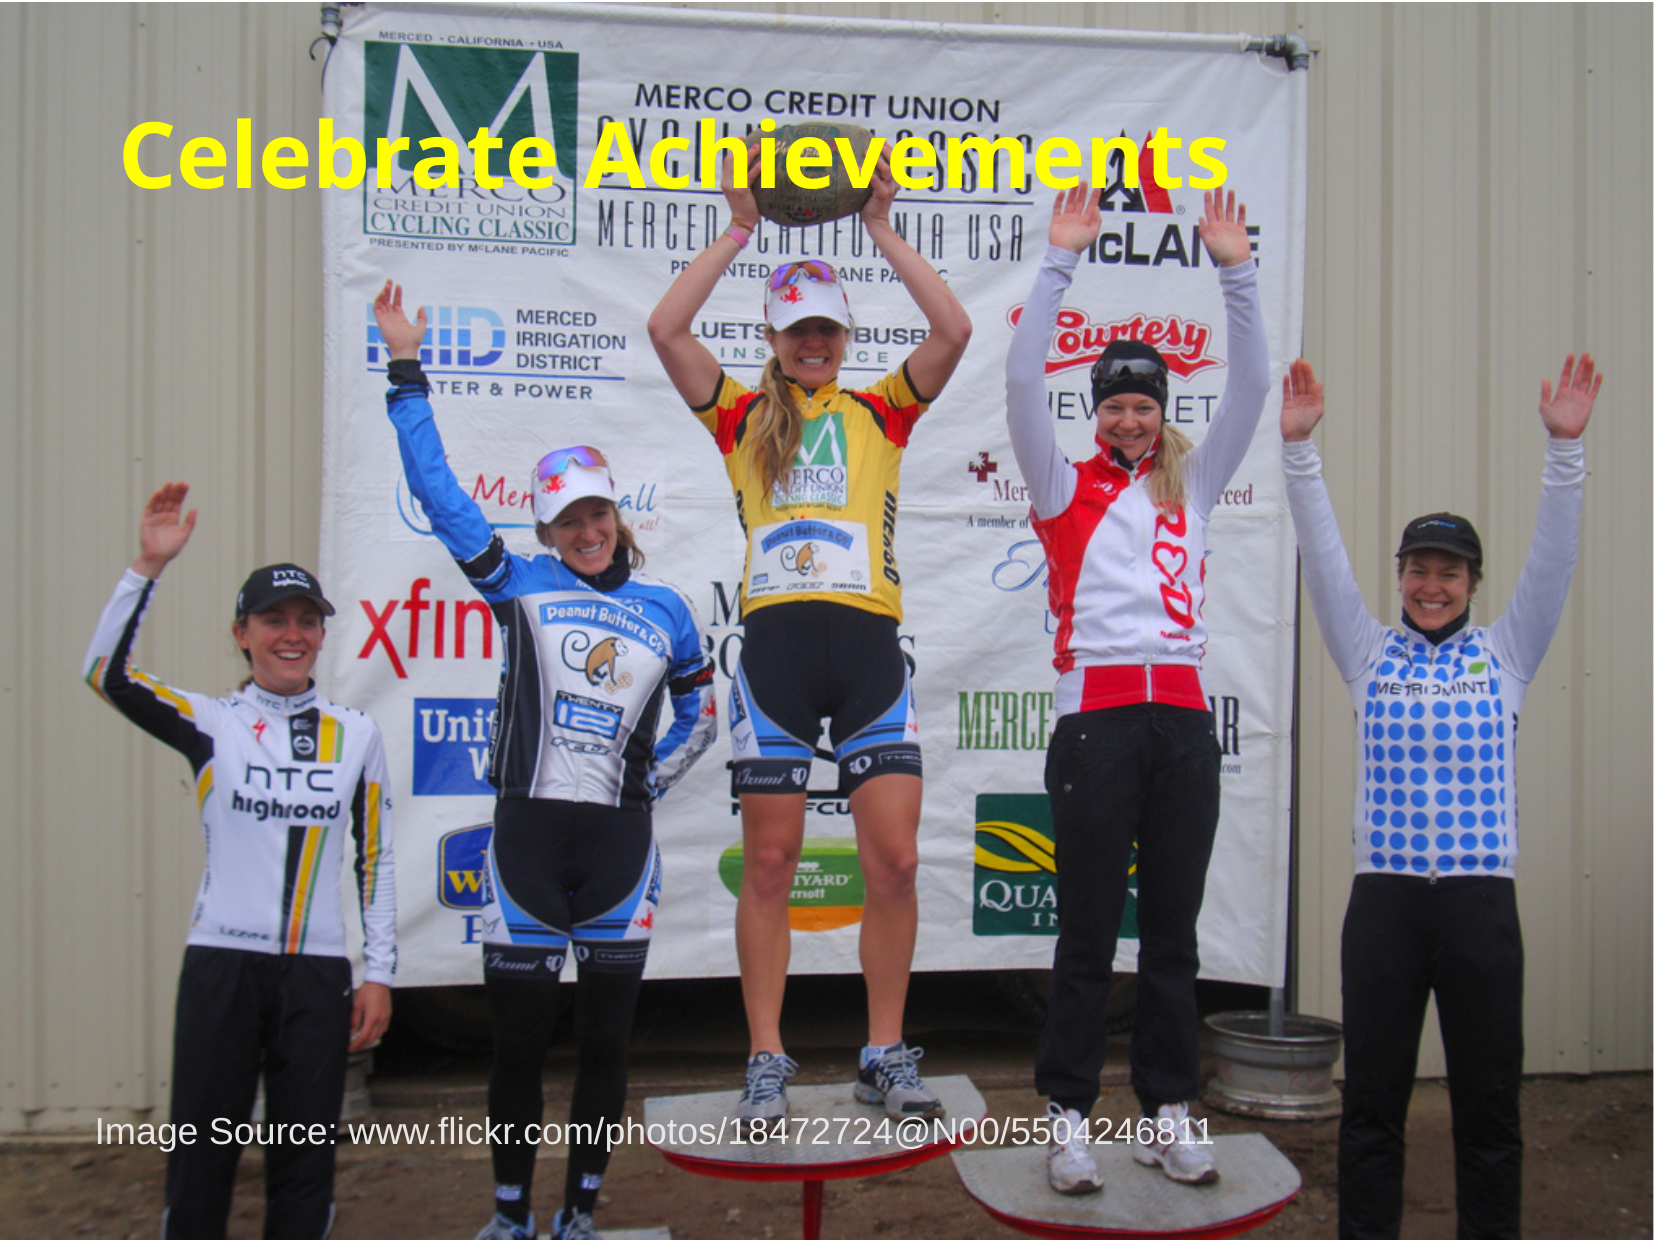

# Celebrate Achievements
Image Source: www.flickr.com/photos/18472724@N00/5504246811
@czajkowski
11